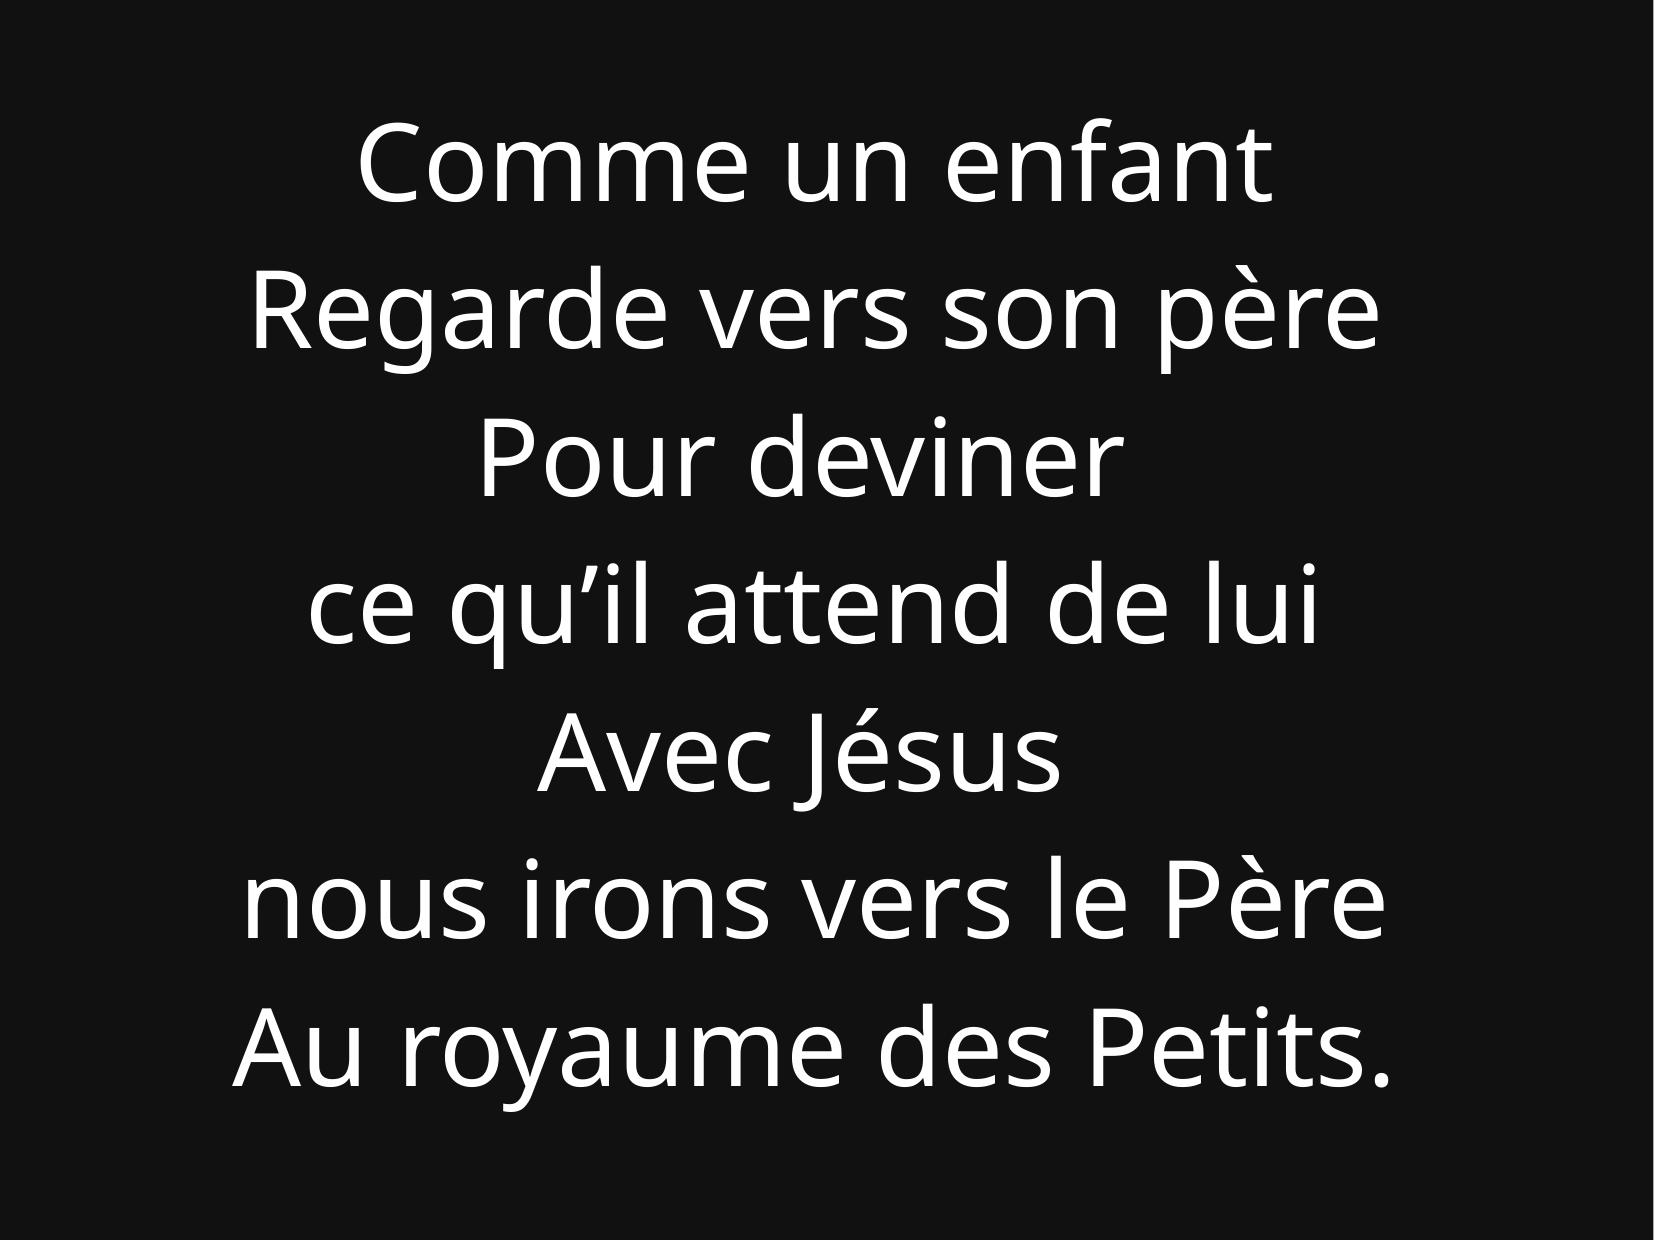

# Comme un enfant
Regarde vers son père
Pour deviner
ce qu’il attend de lui
Avec Jésus
nous irons vers le Père
Au royaume des Petits.